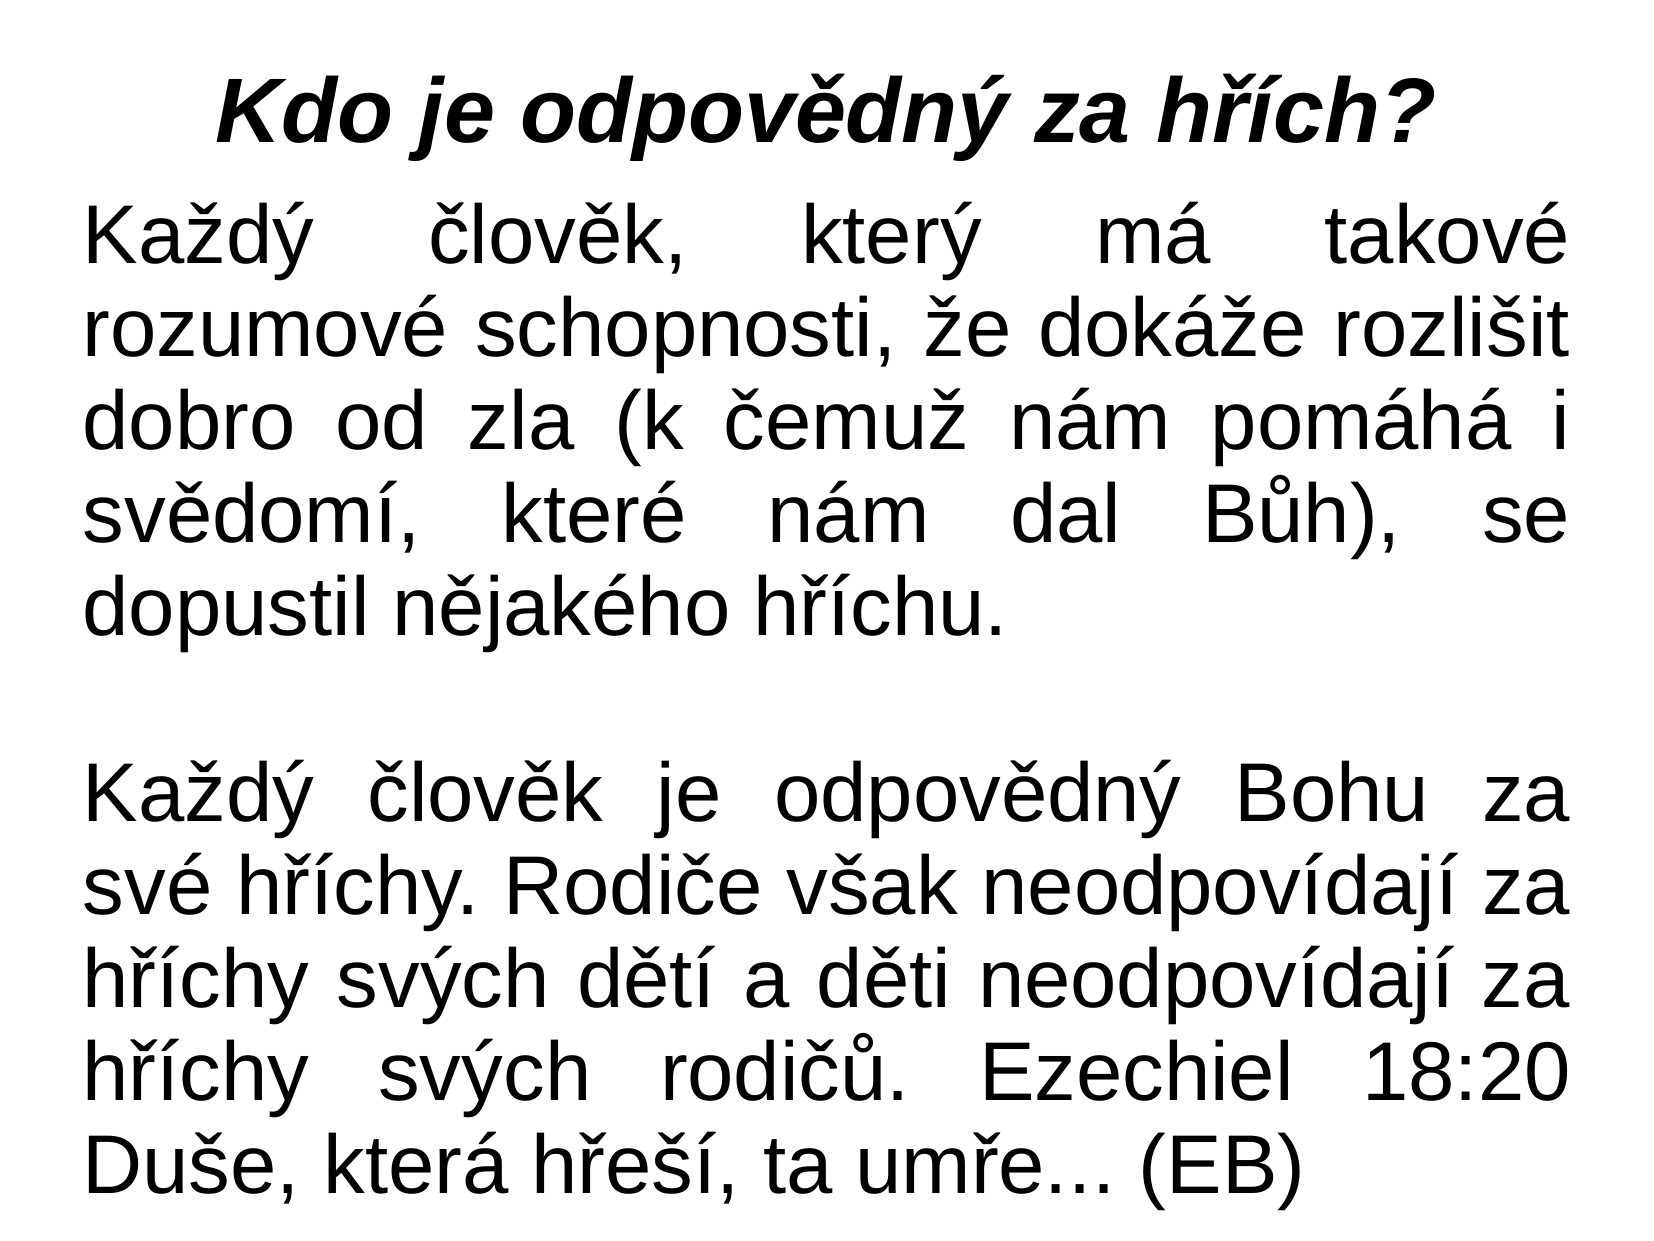

# Kdo je odpovědný za hřích?
Každý člověk, který má takové rozumové schopnosti, že dokáže rozlišit dobro od zla (k čemuž nám pomáhá i svědomí, které nám dal Bůh), se dopustil nějakého hříchu.
Každý člověk je odpovědný Bohu za své hříchy. Rodiče však neodpovídají za hříchy svých dětí a děti neodpovídají za hříchy svých rodičů. Ezechiel 18:20 Duše, která hřeší, ta umře... (EB)